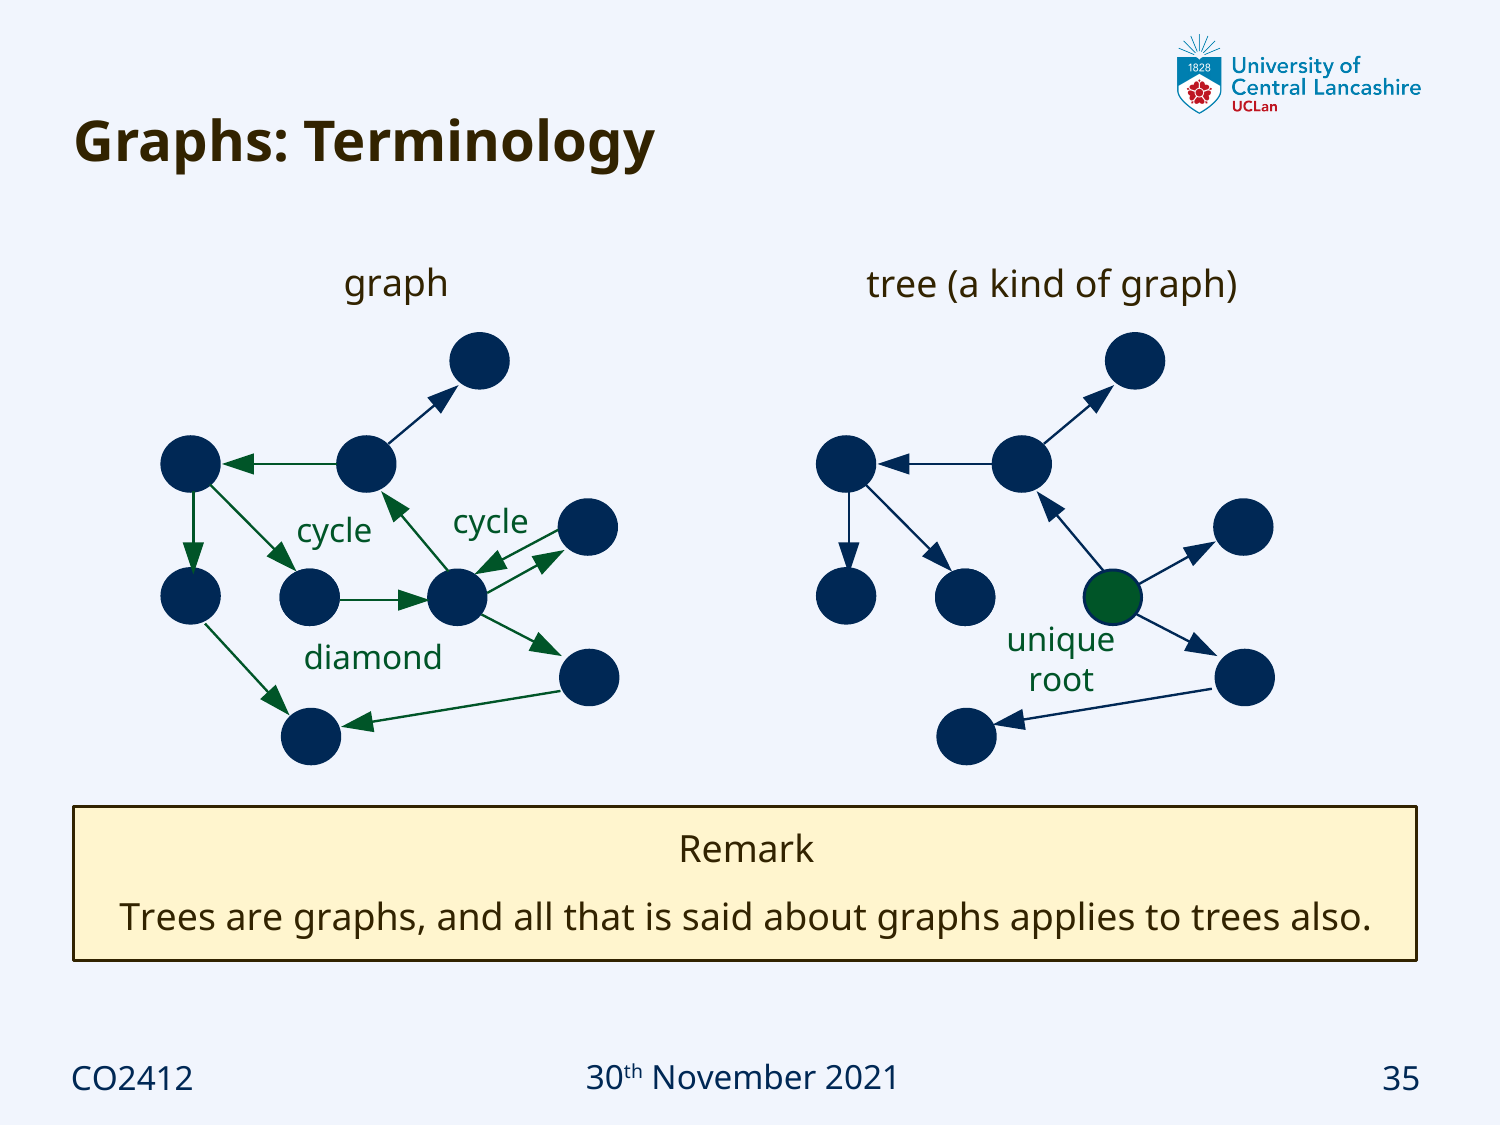

# Graphs: Terminology
graph
tree (a kind of graph)
cycle
cycle
unique root
diamond
Remark
Trees are graphs, and all that is said about graphs applies to trees also.